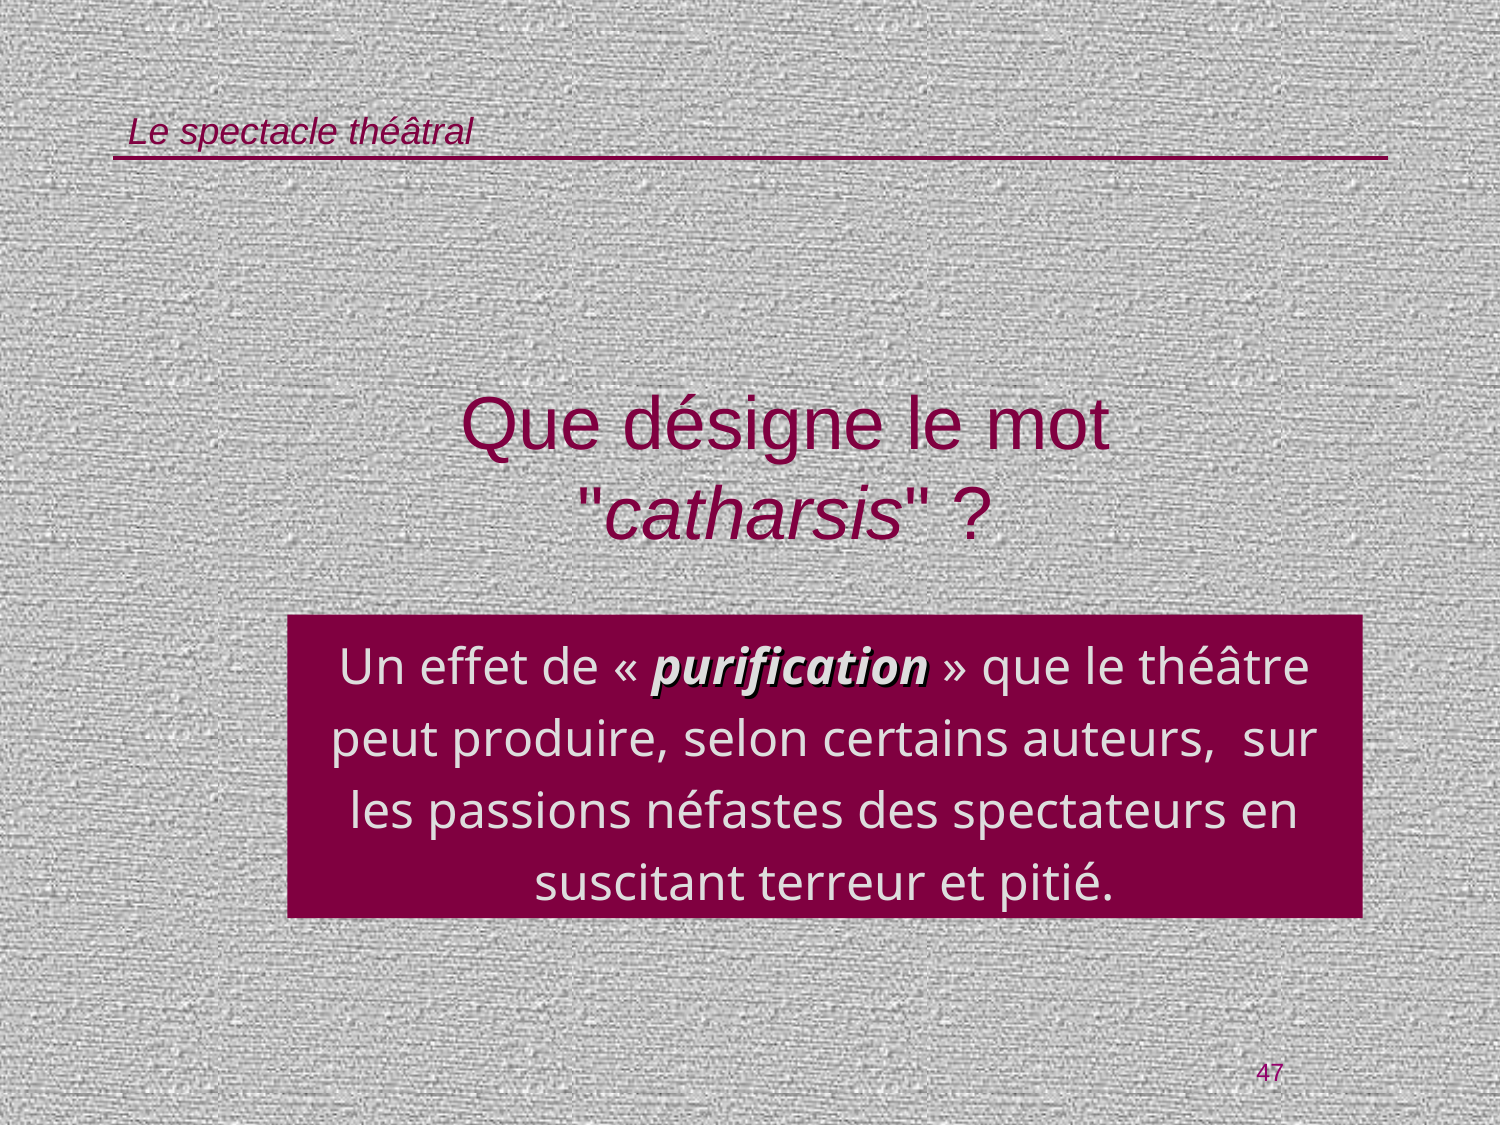

Que désigne le mot "catharsis" ?
Un effet de « purification » que le théâtre peut produire, selon certains auteurs, sur les passions néfastes des spectateurs en suscitant terreur et pitié.
47